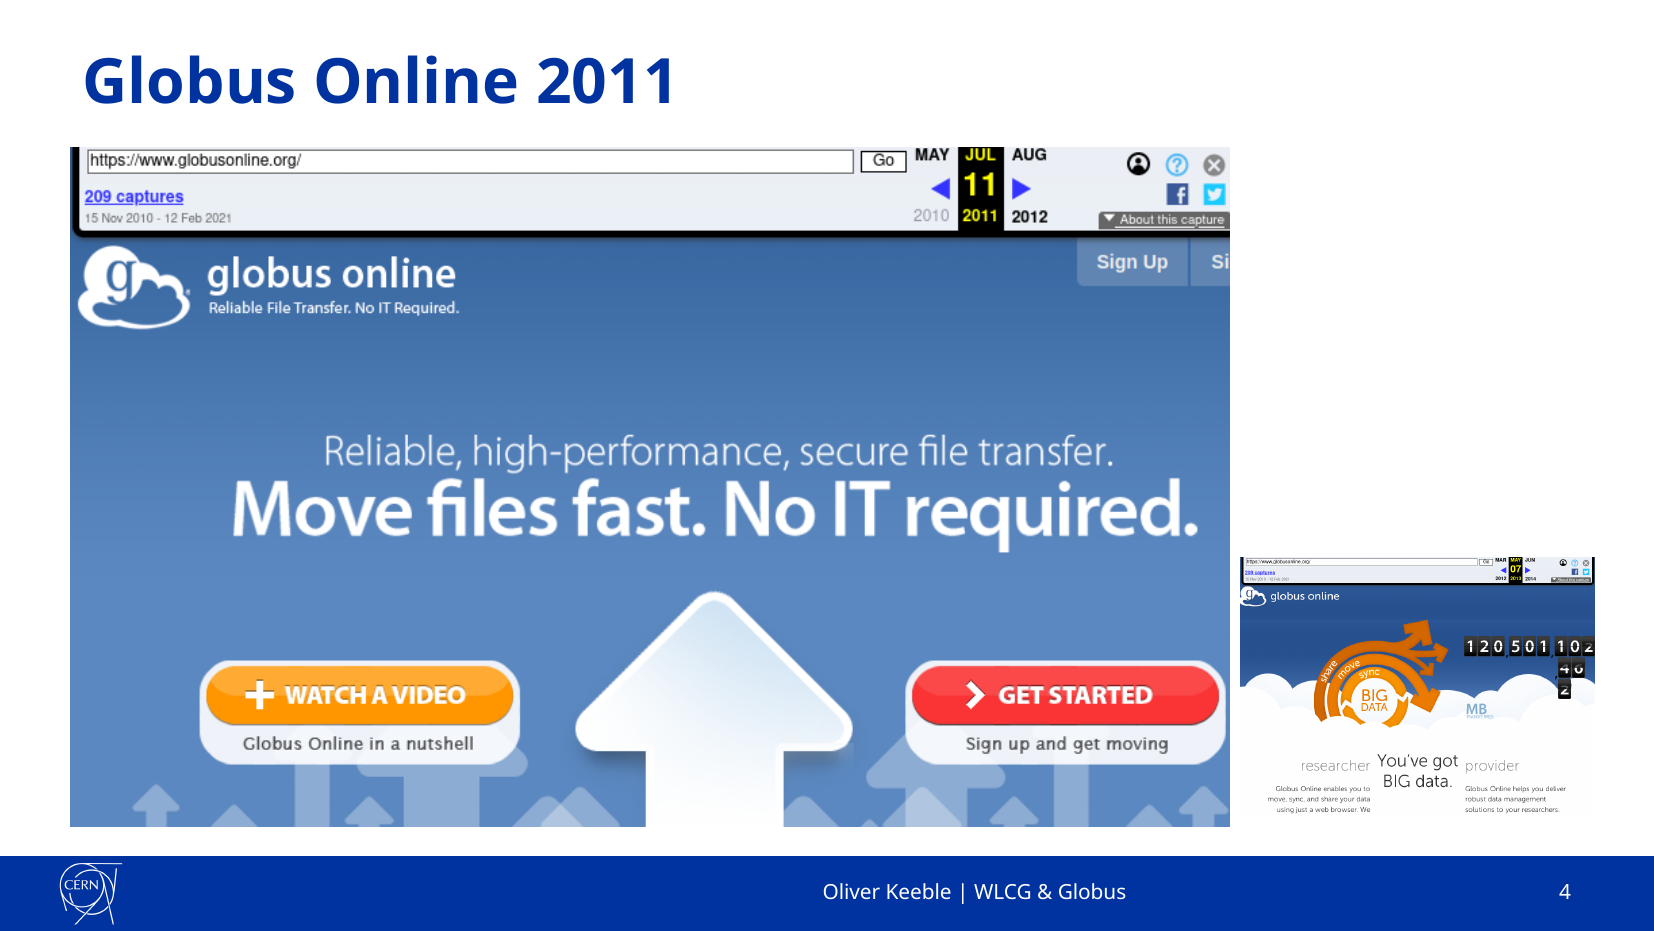

# Globus Online 2011
Oliver Keeble | WLCG & Globus
4